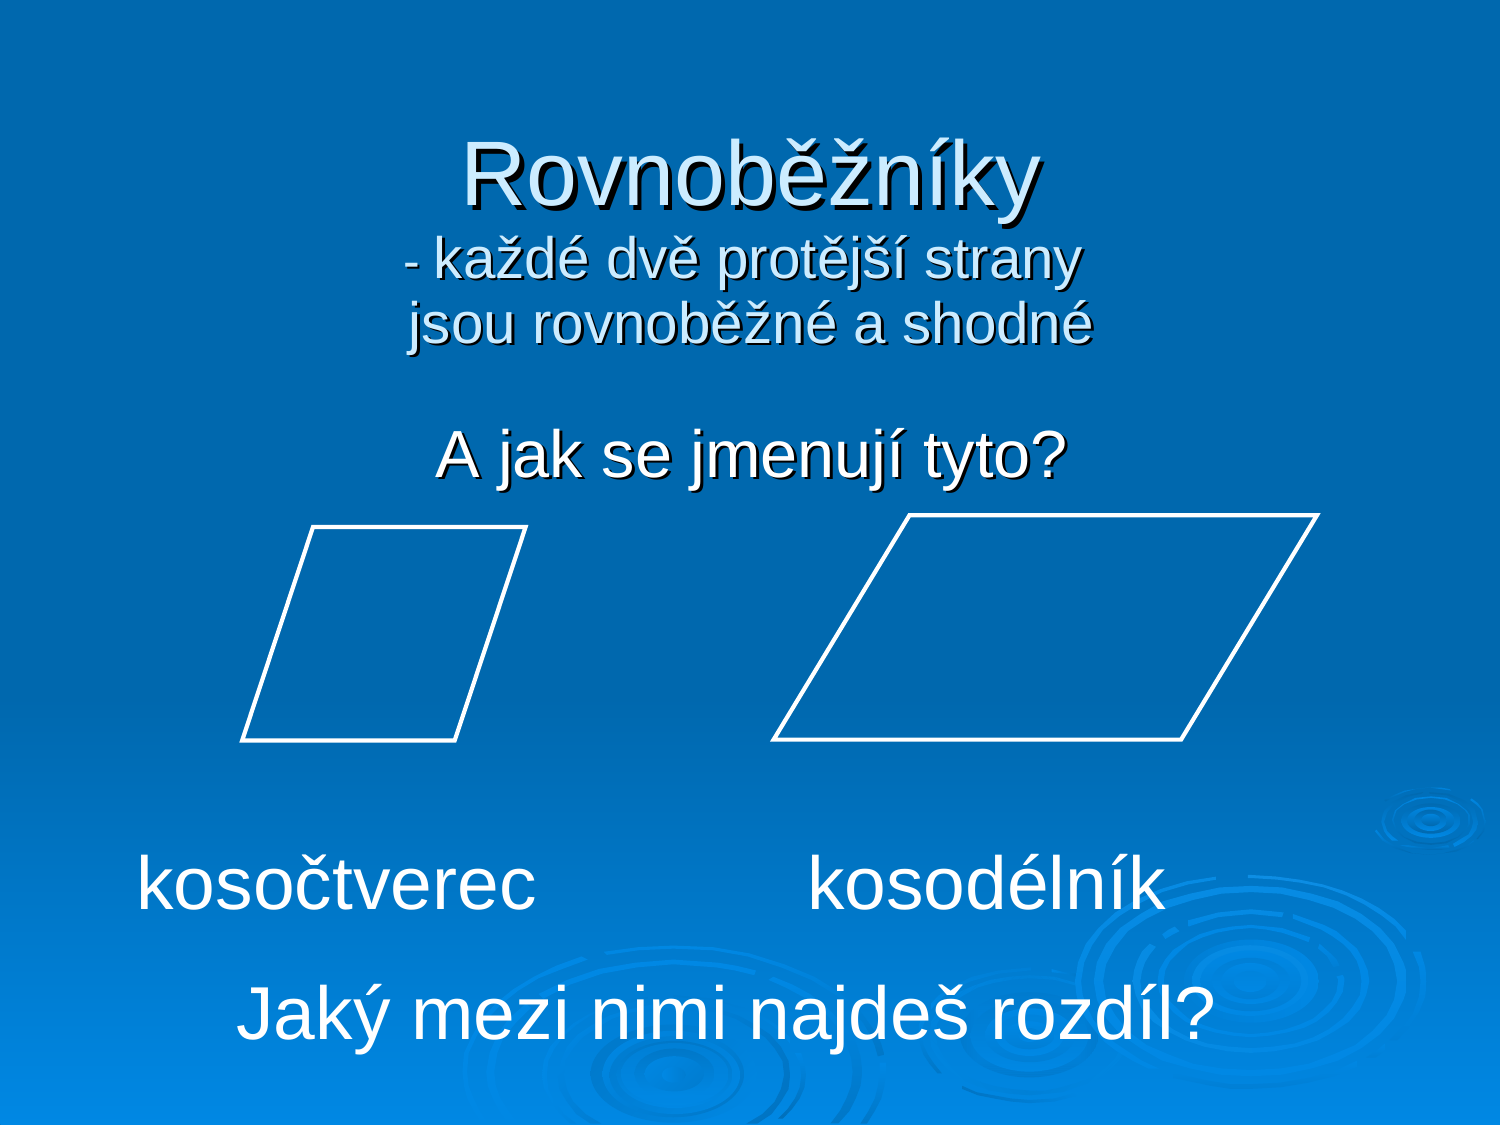

# Rovnoběžníky - každé dvě protější strany jsou rovnoběžné a shodné
A jak se jmenují tyto?
kosočtverec
kosodélník
Jaký mezi nimi najdeš rozdíl?